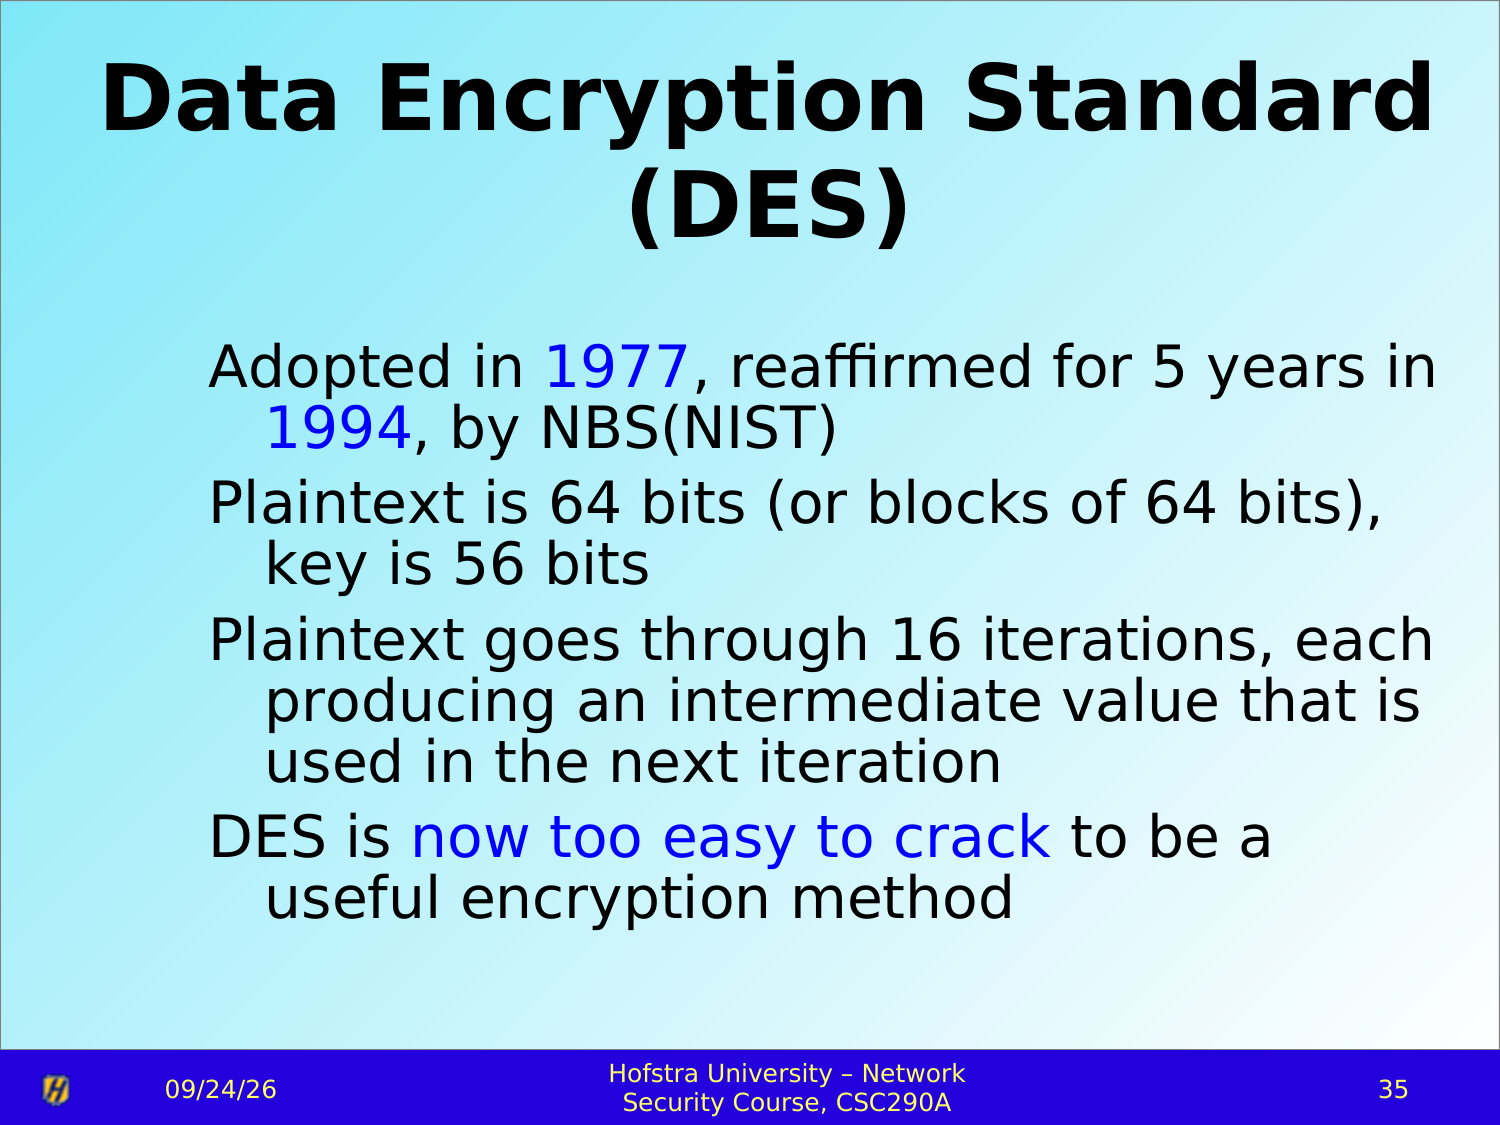

# Data Encryption Standard (DES)
Adopted in 1977, reaffirmed for 5 years in 1994, by NBS(NIST)
Plaintext is 64 bits (or blocks of 64 bits), key is 56 bits
Plaintext goes through 16 iterations, each producing an intermediate value that is used in the next iteration
DES is now too easy to crack to be a useful encryption method
35